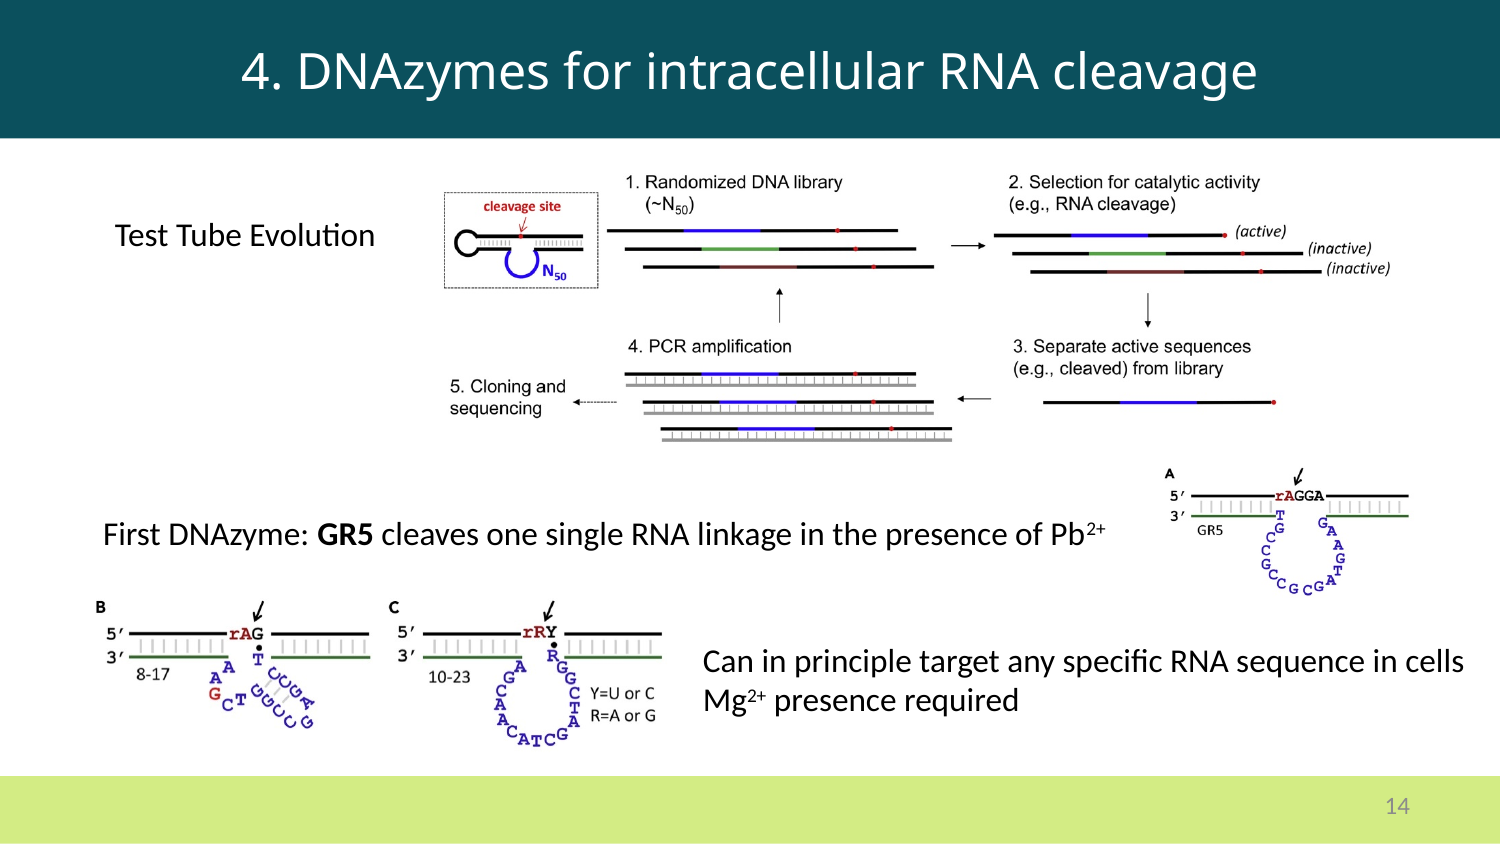

4. DNAzymes for intracellular RNA cleavage
Test Tube Evolution
First DNAzyme: GR5 cleaves one single RNA linkage in the presence of Pb2+
Can in principle target any specific RNA sequence in cells
Mg2+ presence required